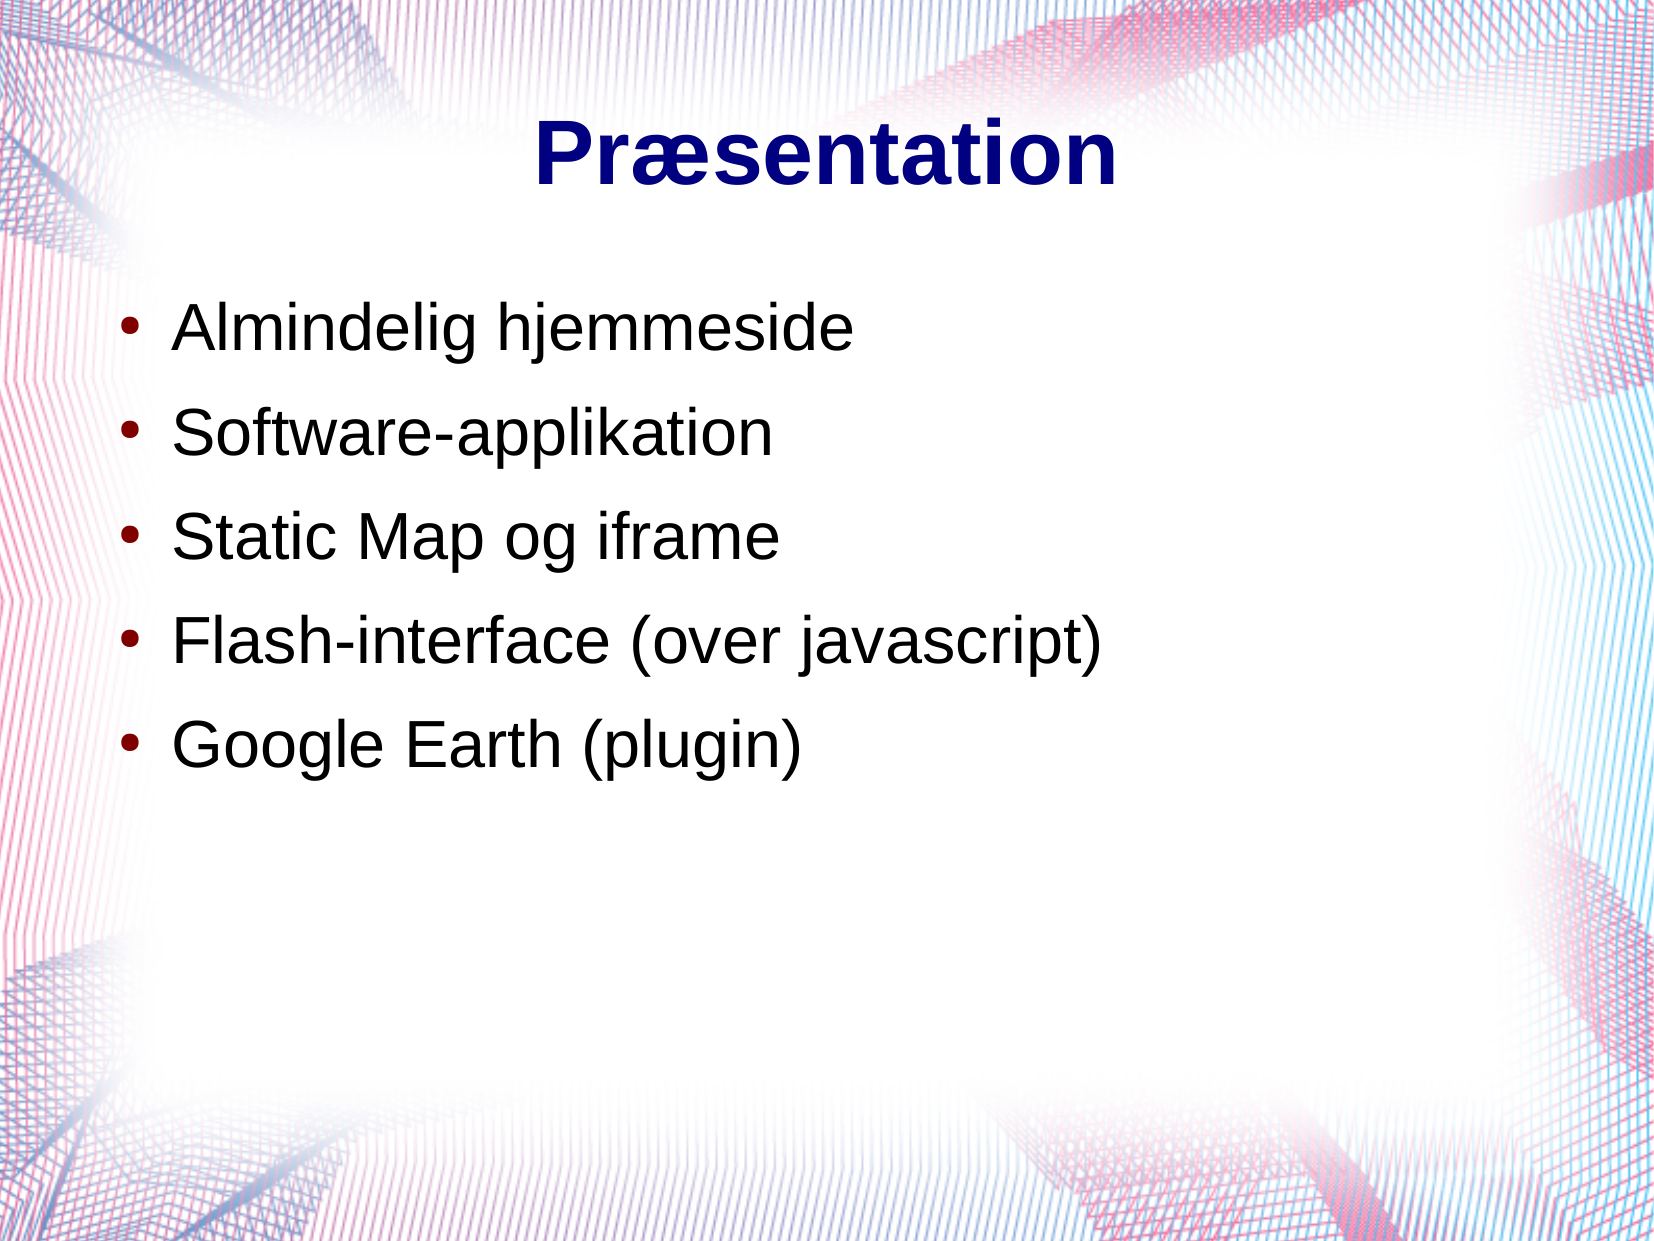

# Præsentation
Almindelig hjemmeside
Software-applikation
Static Map og iframe
Flash-interface (over javascript)
Google Earth (plugin)